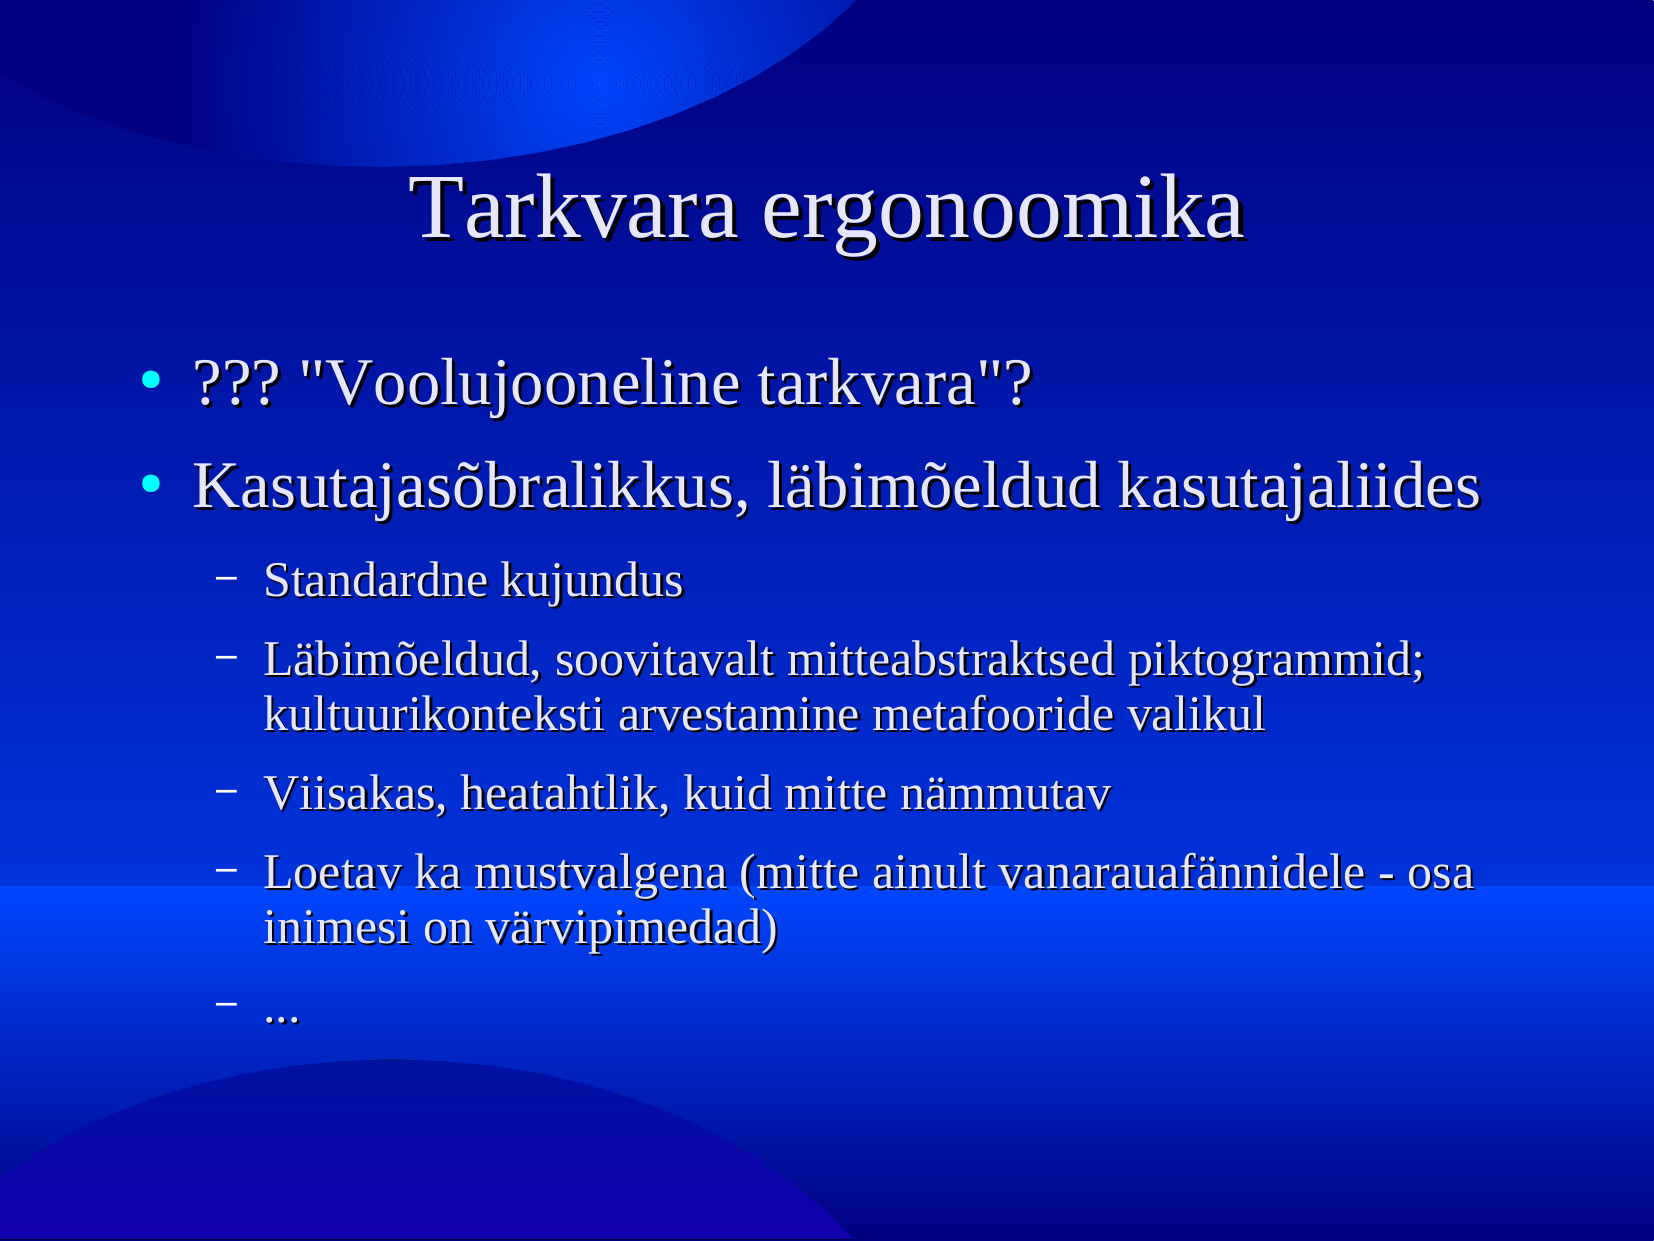

# Tarkvara ergonoomika
??? "Voolujooneline tarkvara"?
Kasutajasõbralikkus, läbimõeldud kasutajaliides
Standardne kujundus
Läbimõeldud, soovitavalt mitteabstraktsed piktogrammid; kultuurikonteksti arvestamine metafooride valikul
Viisakas, heatahtlik, kuid mitte nämmutav
Loetav ka mustvalgena (mitte ainult vanarauafännidele - osa inimesi on värvipimedad)
...